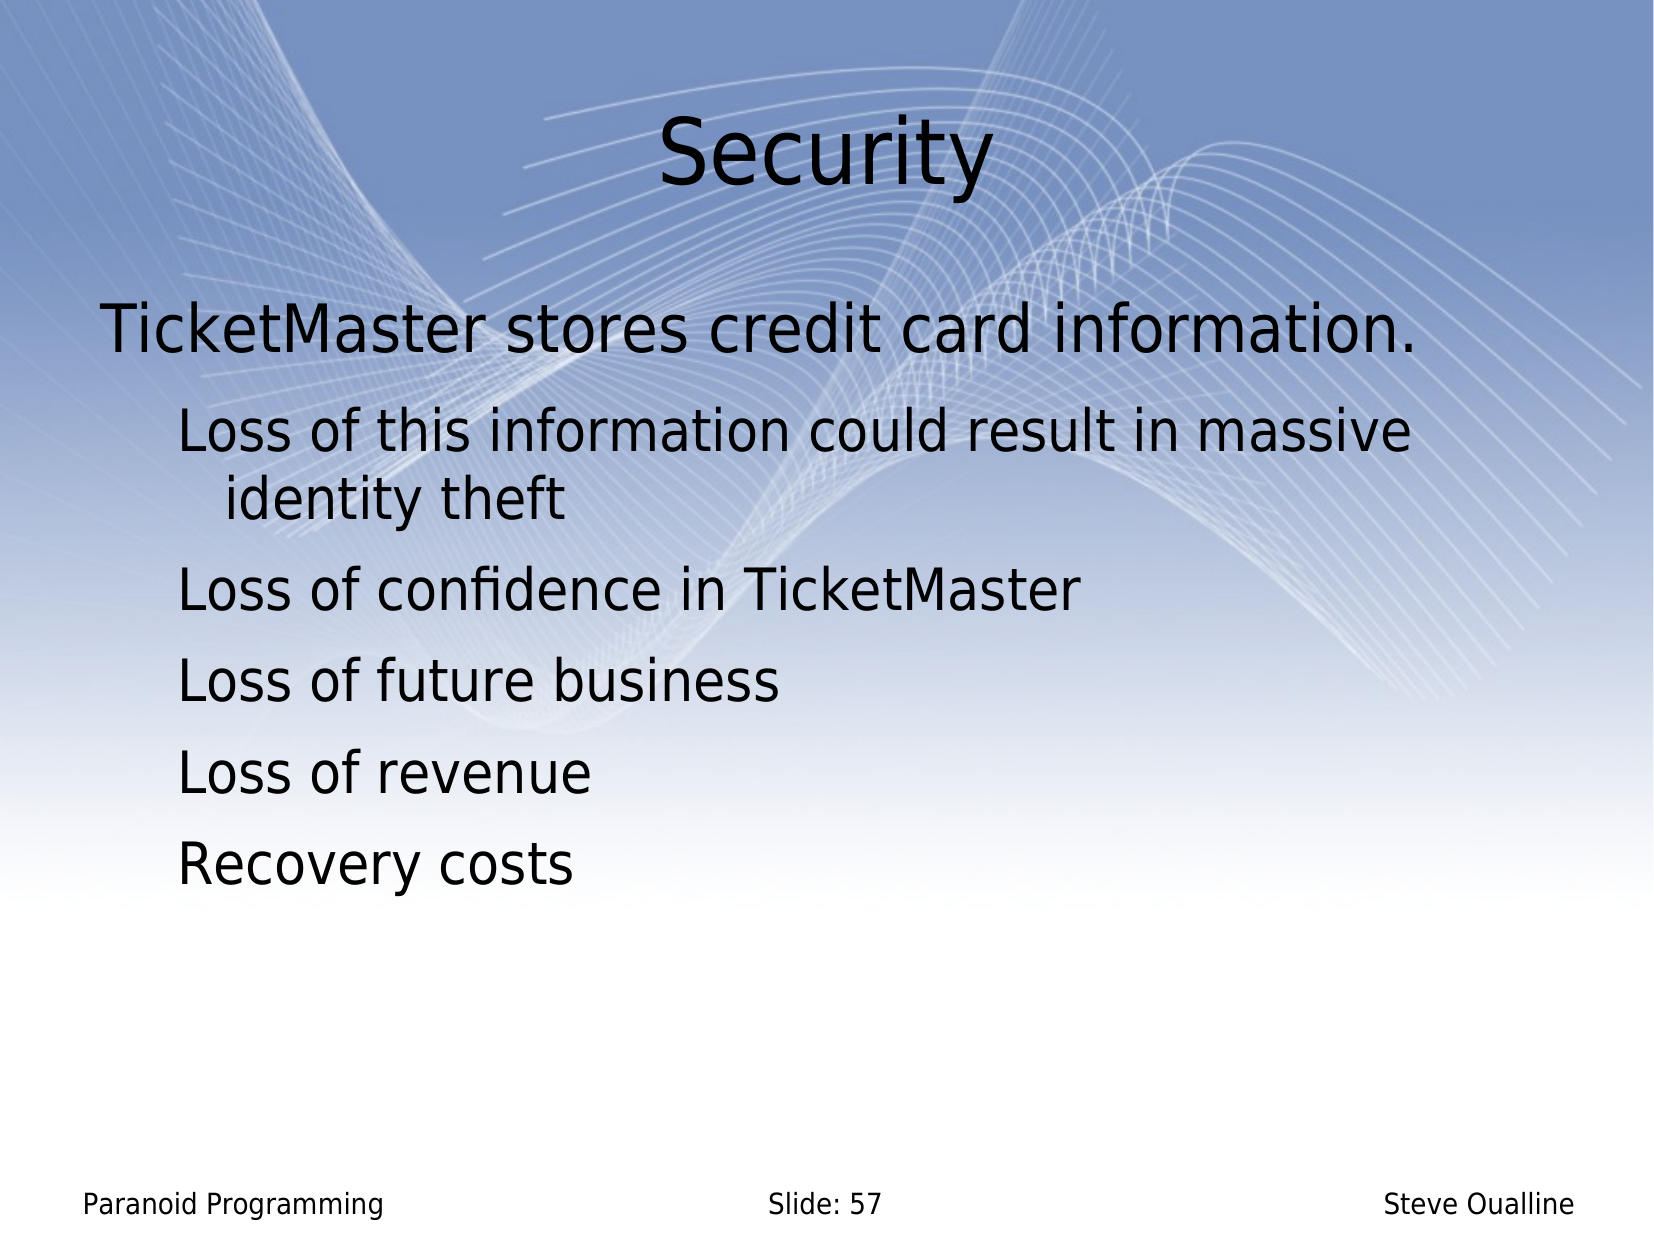

# Security
TicketMaster stores credit card information.
Loss of this information could result in massive identity theft
Loss of confidence in TicketMaster
Loss of future business
Loss of revenue
Recovery costs
Paranoid Programming
Steve Oualline
57